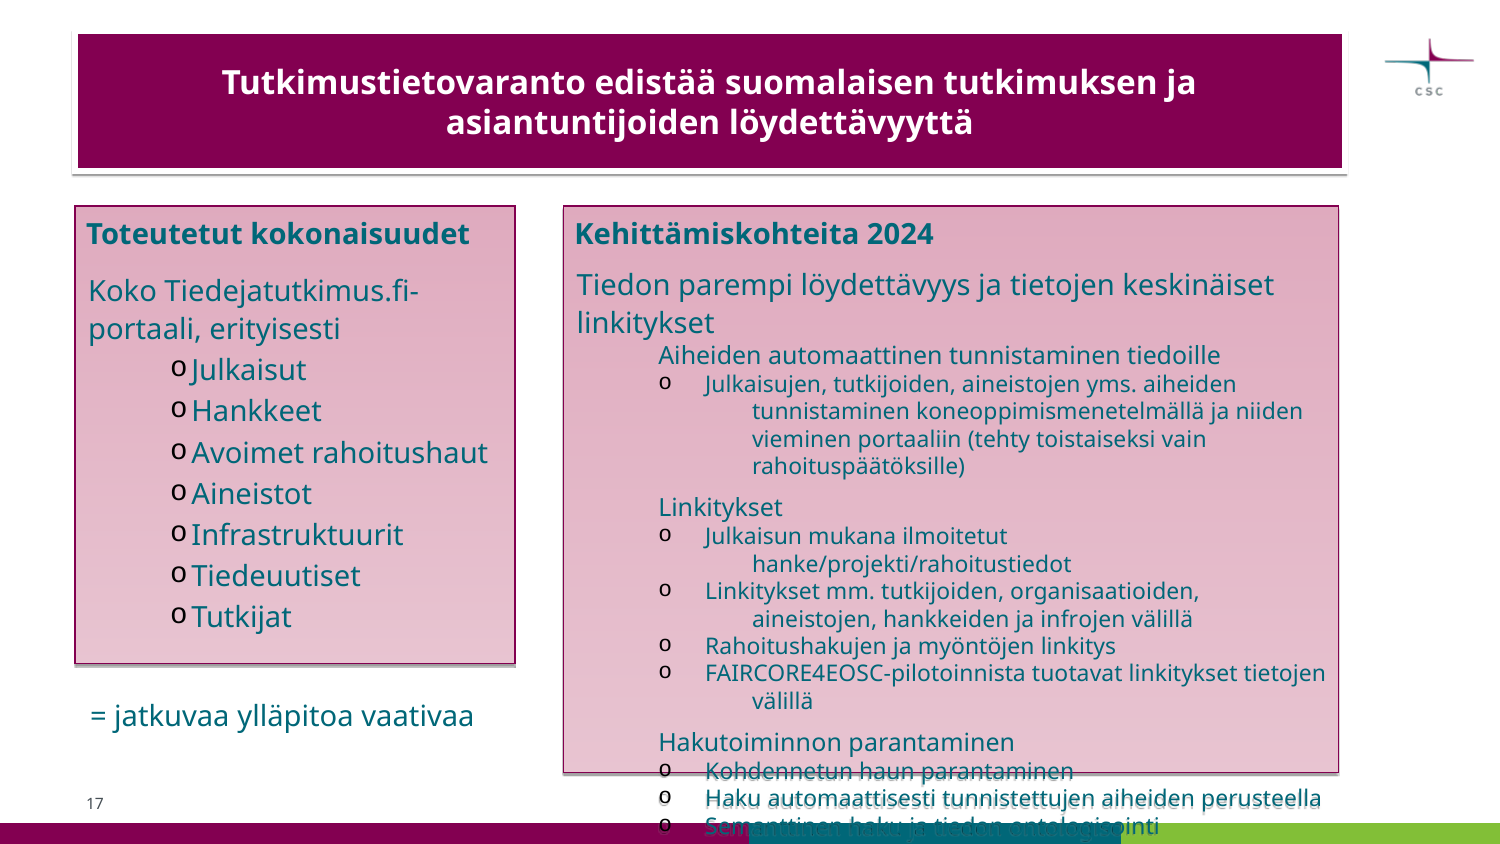

# Tutkimustietovaranto edistää suomalaisen tutkimuksen ja asiantuntijoiden löydettävyyttä
Toteutetut kokonaisuudet
Koko Tiedejatutkimus.fi-portaali, erityisesti
Julkaisut
Hankkeet
Avoimet rahoitushaut
Aineistot
Infrastruktuurit
Tiedeuutiset
Tutkijat
Kehittämiskohteita 2024
Tiedon parempi löydettävyys ja tietojen keskinäiset linkitykset
Aiheiden automaattinen tunnistaminen tiedoille
Julkaisujen, tutkijoiden, aineistojen yms. aiheiden tunnistaminen koneoppimismenetelmällä ja niiden vieminen portaaliin (tehty toistaiseksi vain rahoituspäätöksille)
Linkitykset
Julkaisun mukana ilmoitetut hanke/projekti/rahoitustiedot
Linkitykset mm. tutkijoiden, organisaatioiden, aineistojen, hankkeiden ja infrojen välillä
Rahoitushakujen ja myöntöjen linkitys
FAIRCORE4EOSC-pilotoinnista tuotavat linkitykset tietojen välillä
Hakutoiminnon parantaminen
Kohdennetun haun parantaminen
Haku automaattisesti tunnistettujen aiheiden perusteella
Semanttinen haku ja tiedon ontologisointi
= jatkuvaa ylläpitoa vaativaa